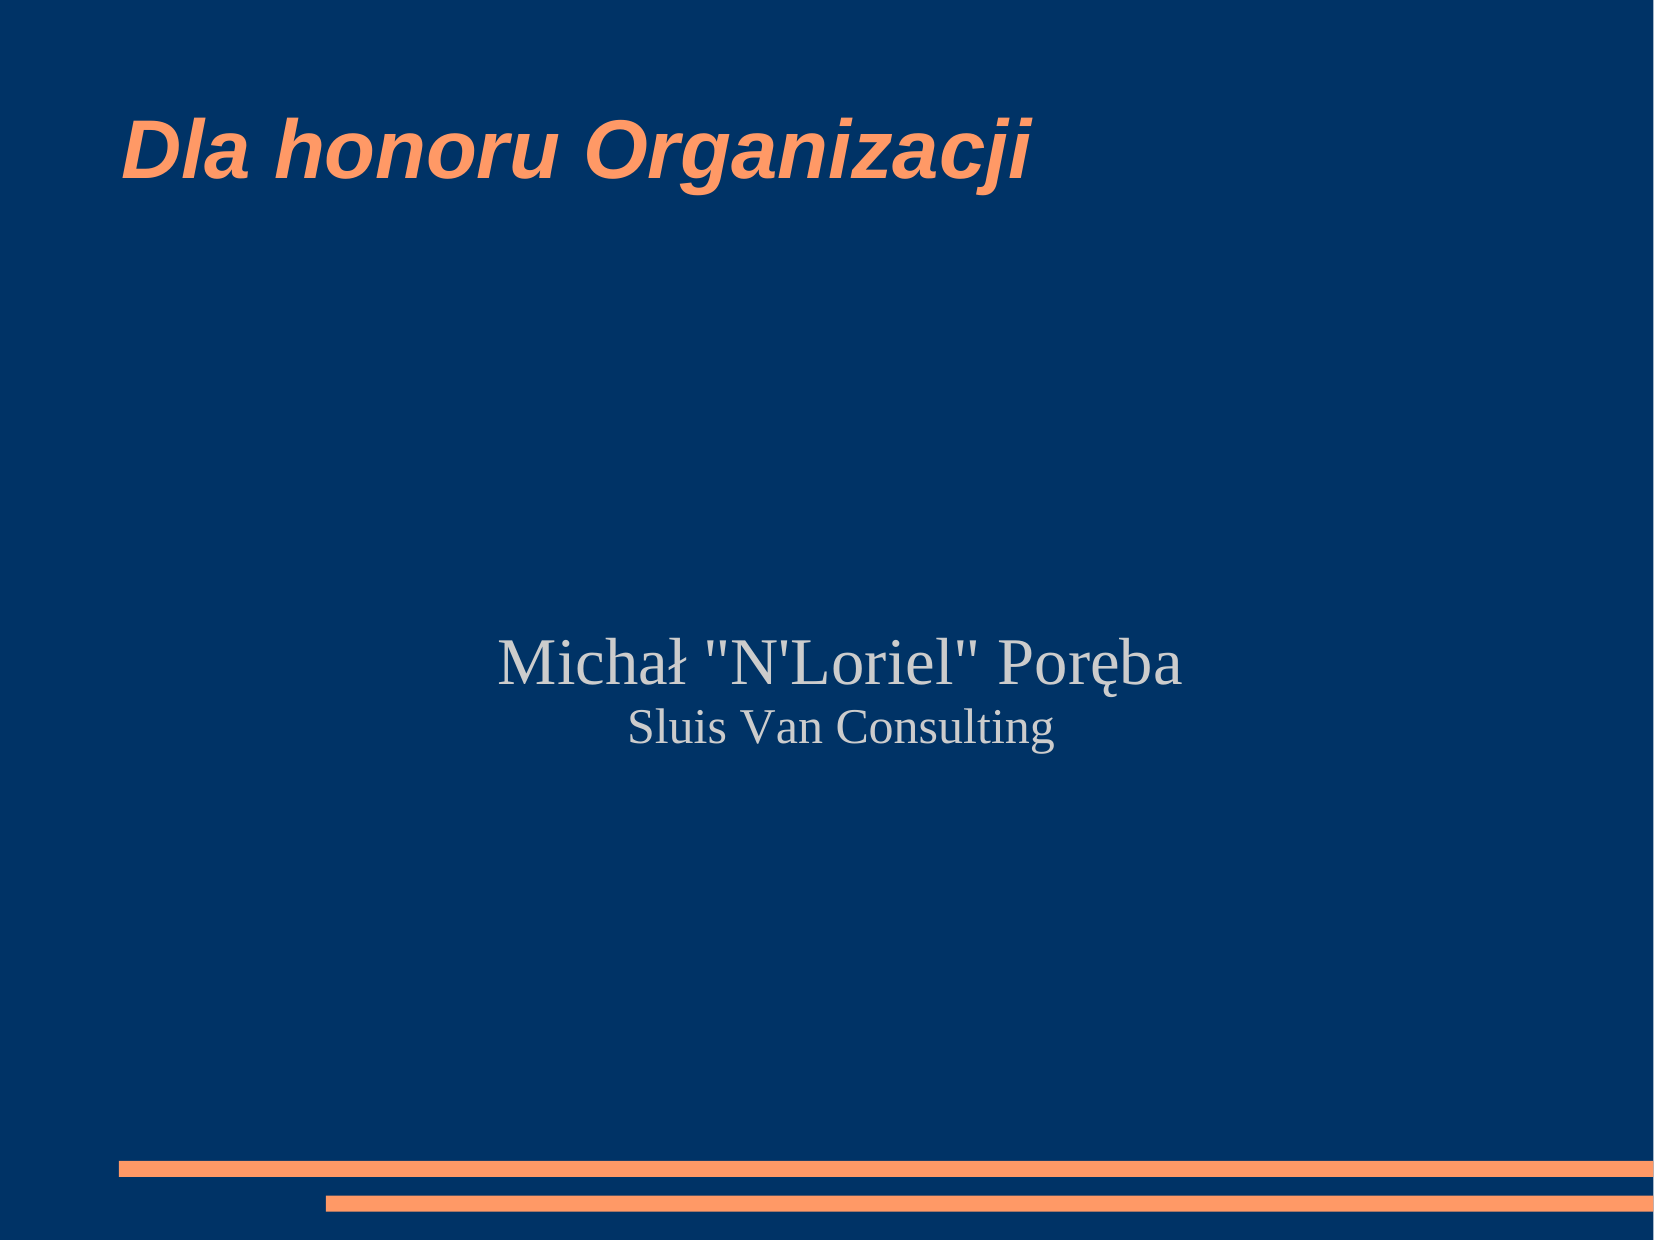

# Dla honoru Organizacji
Michał "N'Loriel" Poręba
Sluis Van Consulting